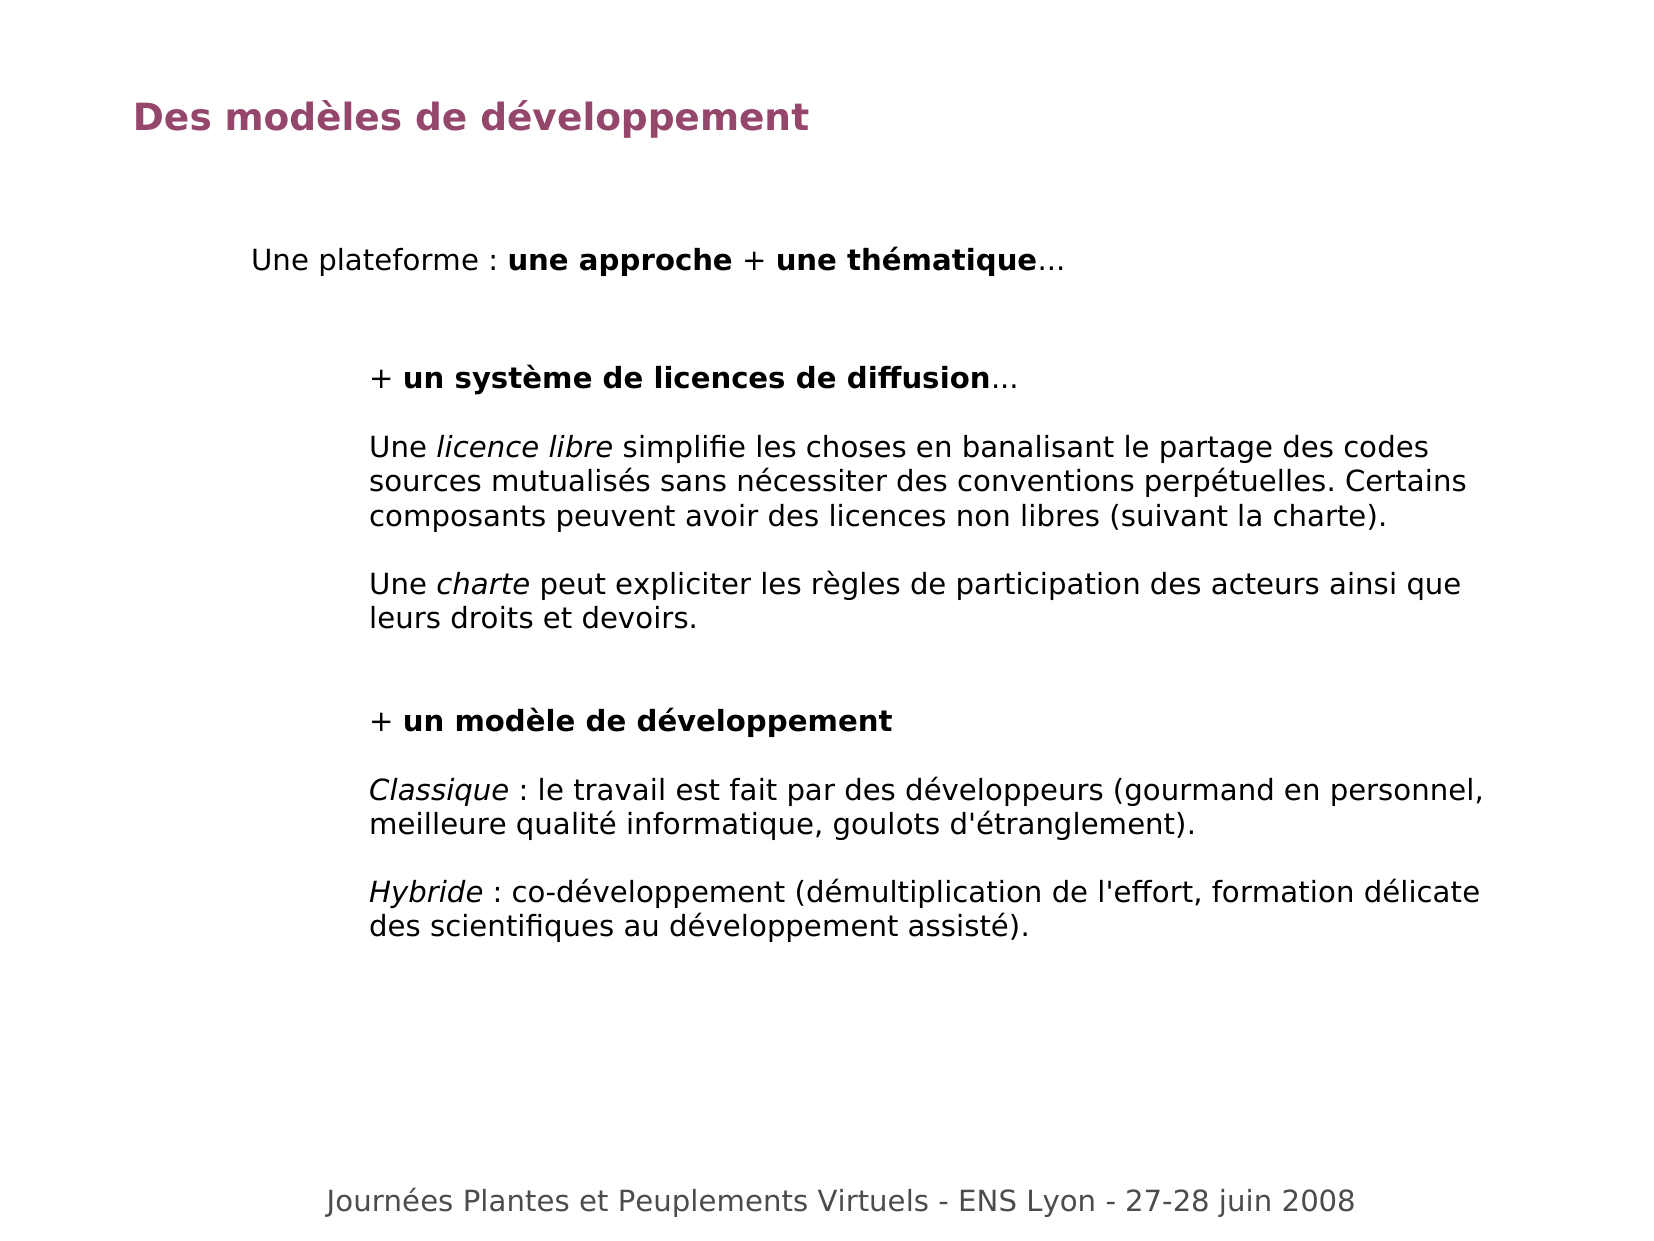

Des modèles de développement
Une plateforme : une approche + une thématique...
+ un système de licences de diffusion...
Une licence libre simplifie les choses en banalisant le partage des codes sources mutualisés sans nécessiter des conventions perpétuelles. Certains composants peuvent avoir des licences non libres (suivant la charte).
Une charte peut expliciter les règles de participation des acteurs ainsi que leurs droits et devoirs.
+ un modèle de développement
Classique : le travail est fait par des développeurs (gourmand en personnel, meilleure qualité informatique, goulots d'étranglement).
Hybride : co-développement (démultiplication de l'effort, formation délicate des scientifiques au développement assisté).
Journées Plantes et Peuplements Virtuels - ENS Lyon - 27-28 juin 2008